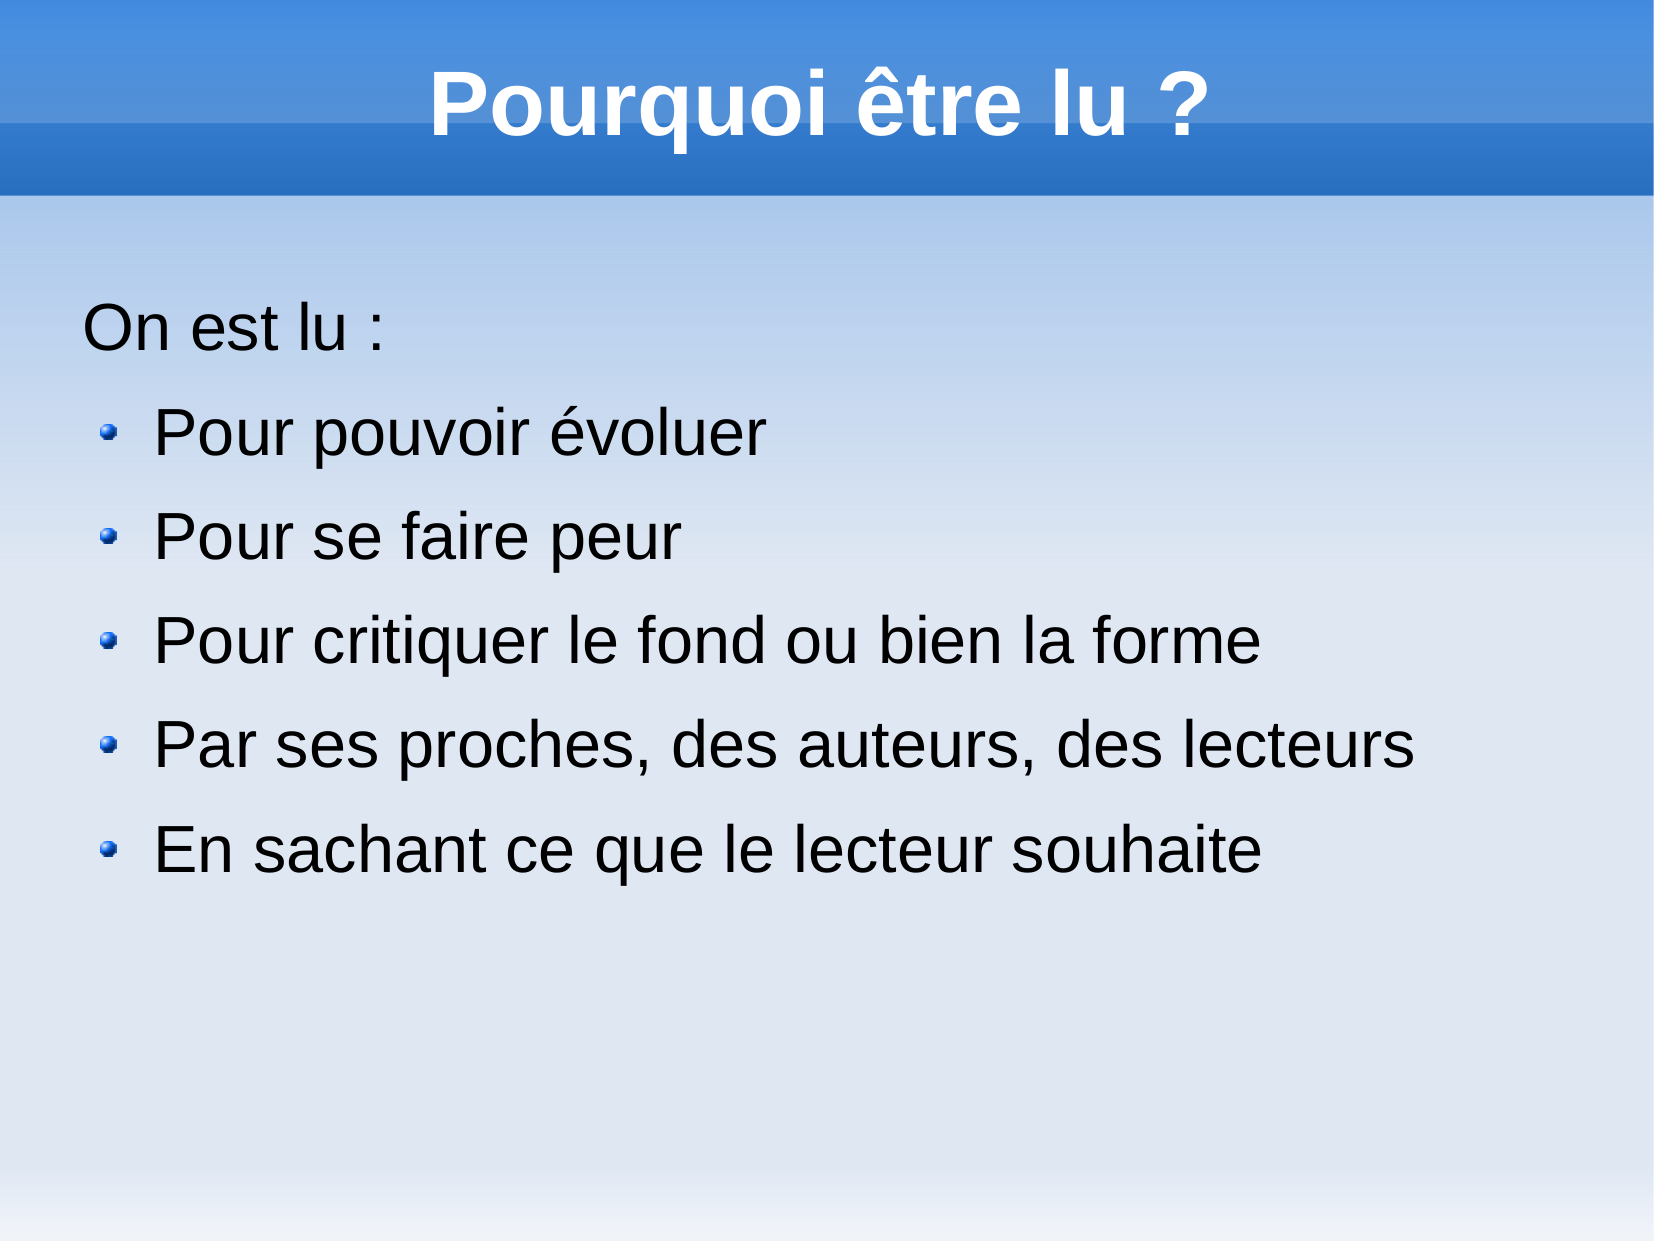

# Pourquoi être lu ?
On est lu :
Pour pouvoir évoluer
Pour se faire peur
Pour critiquer le fond ou bien la forme
Par ses proches, des auteurs, des lecteurs
En sachant ce que le lecteur souhaite